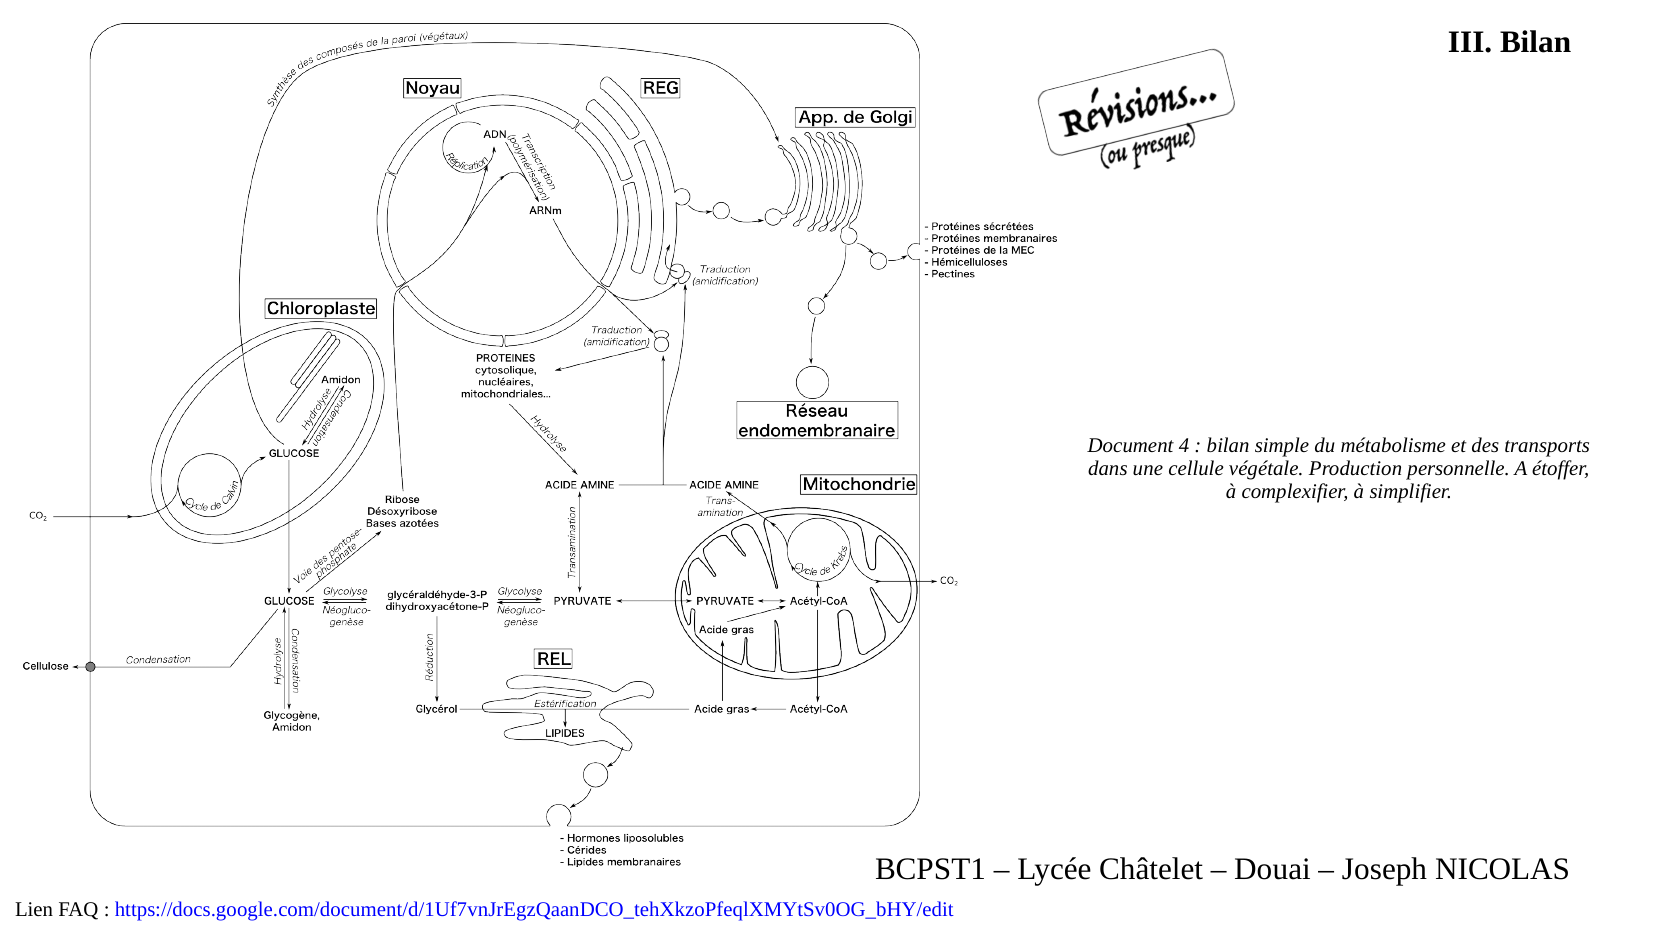

III. Bilan
Document 4 : bilan simple du métabolisme et des transports dans une cellule végétale. Production personnelle. A étoffer, à complexifier, à simplifier.
BCPST1 – Lycée Châtelet – Douai – Joseph NICOLAS
Lien FAQ : https://docs.google.com/document/d/1Uf7vnJrEgzQaanDCO_tehXkzoPfeqlXMYtSv0OG_bHY/edit